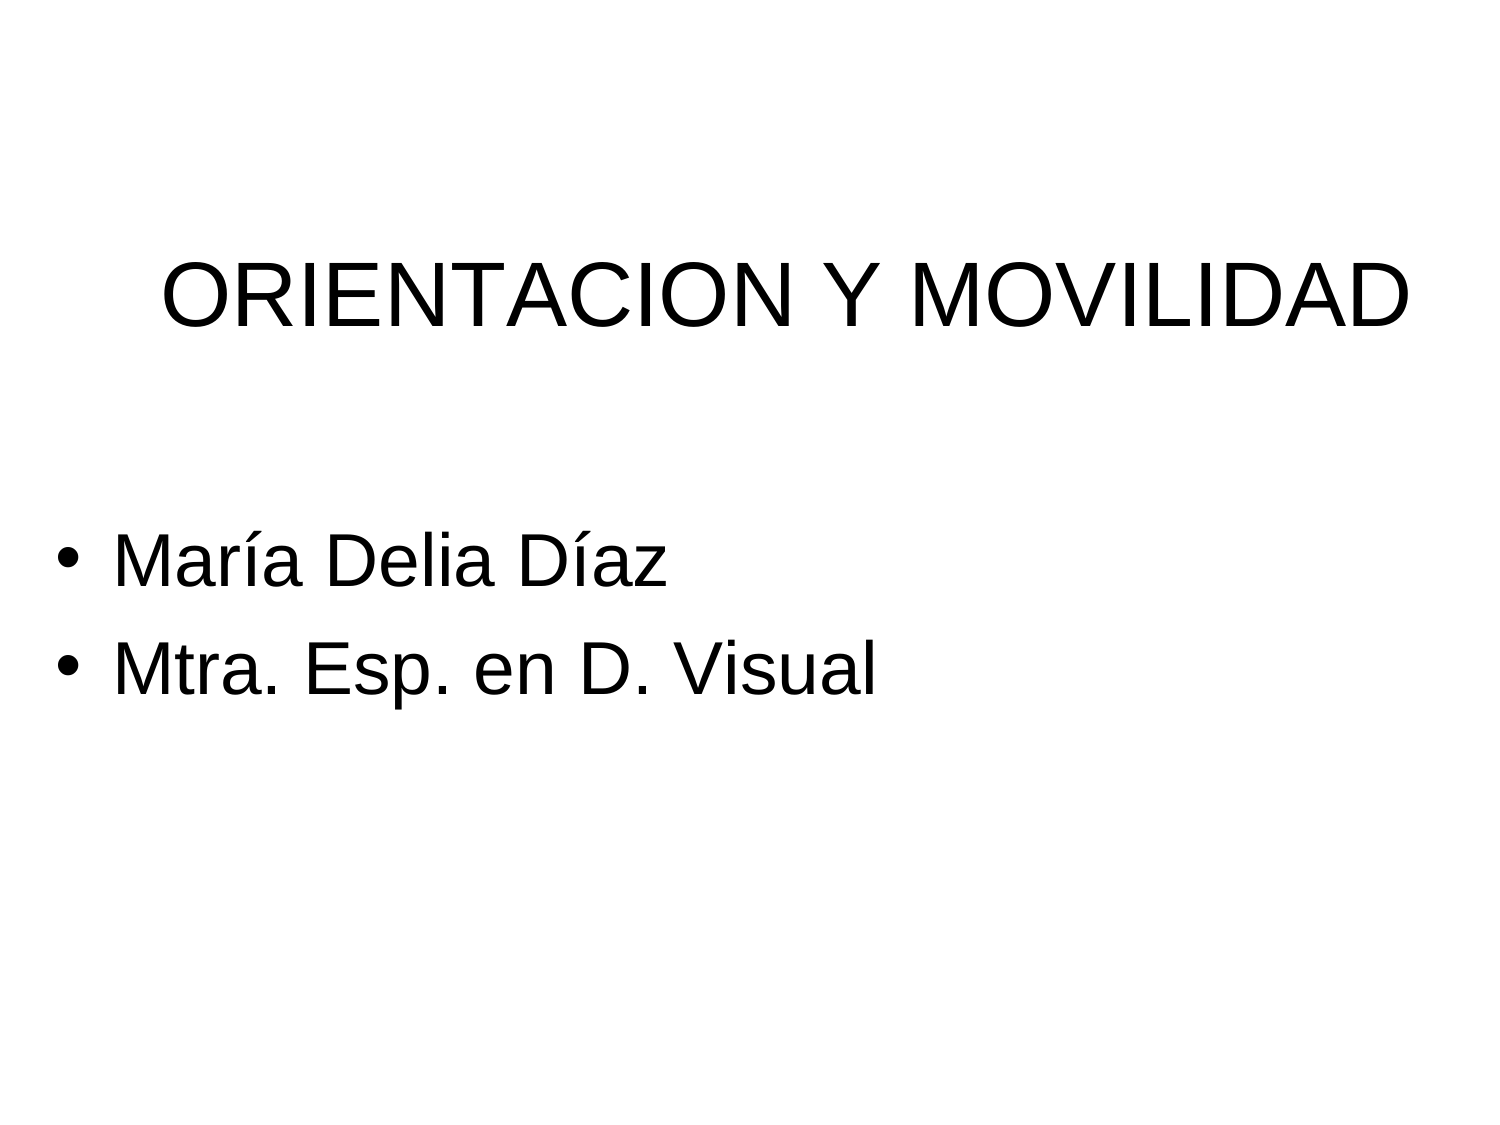

# ORIENTACION Y MOVILIDAD
María Delia Díaz
Mtra. Esp. en D. Visual